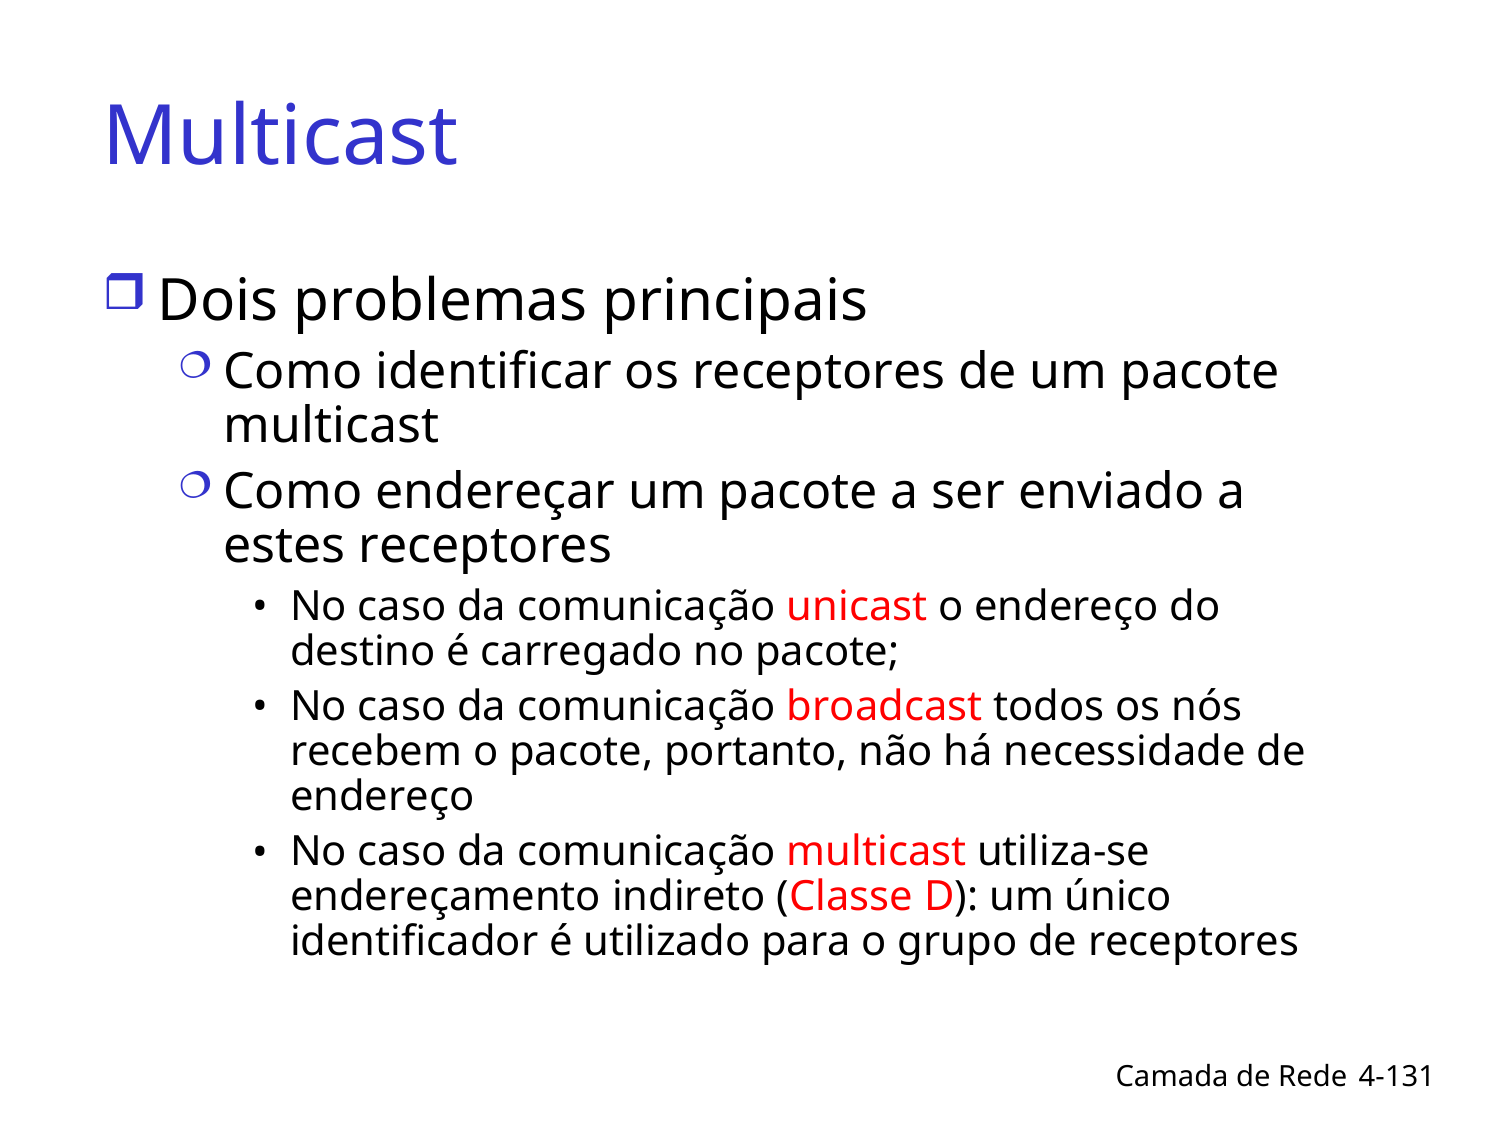

Multicast
Dois problemas principais
Como identificar os receptores de um pacote multicast
Como endereçar um pacote a ser enviado a estes receptores
No caso da comunicação unicast o endereço do destino é carregado no pacote;
No caso da comunicação broadcast todos os nós recebem o pacote, portanto, não há necessidade de endereço
No caso da comunicação multicast utiliza-se endereçamento indireto (Classe D): um único identificador é utilizado para o grupo de receptores
Camada de Rede